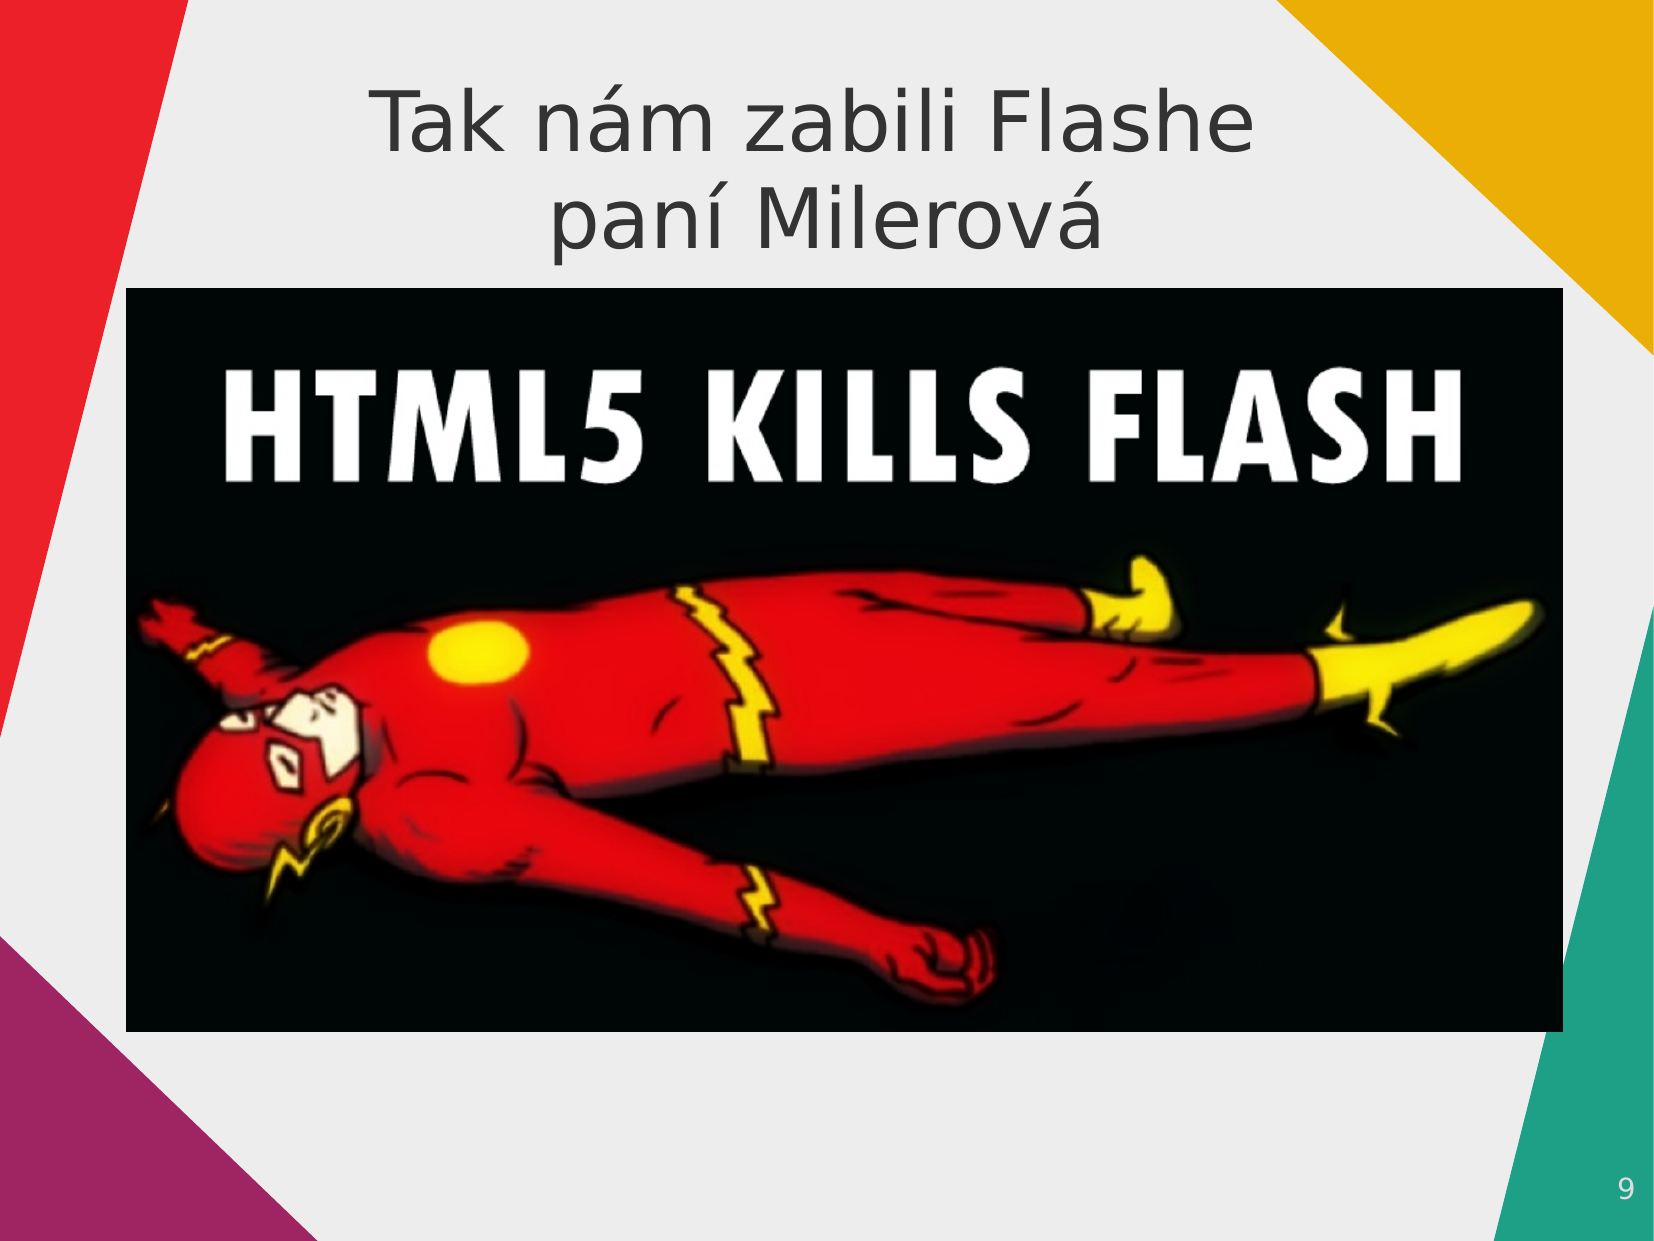

# Tak nám zabili Flashe paní Milerová
9